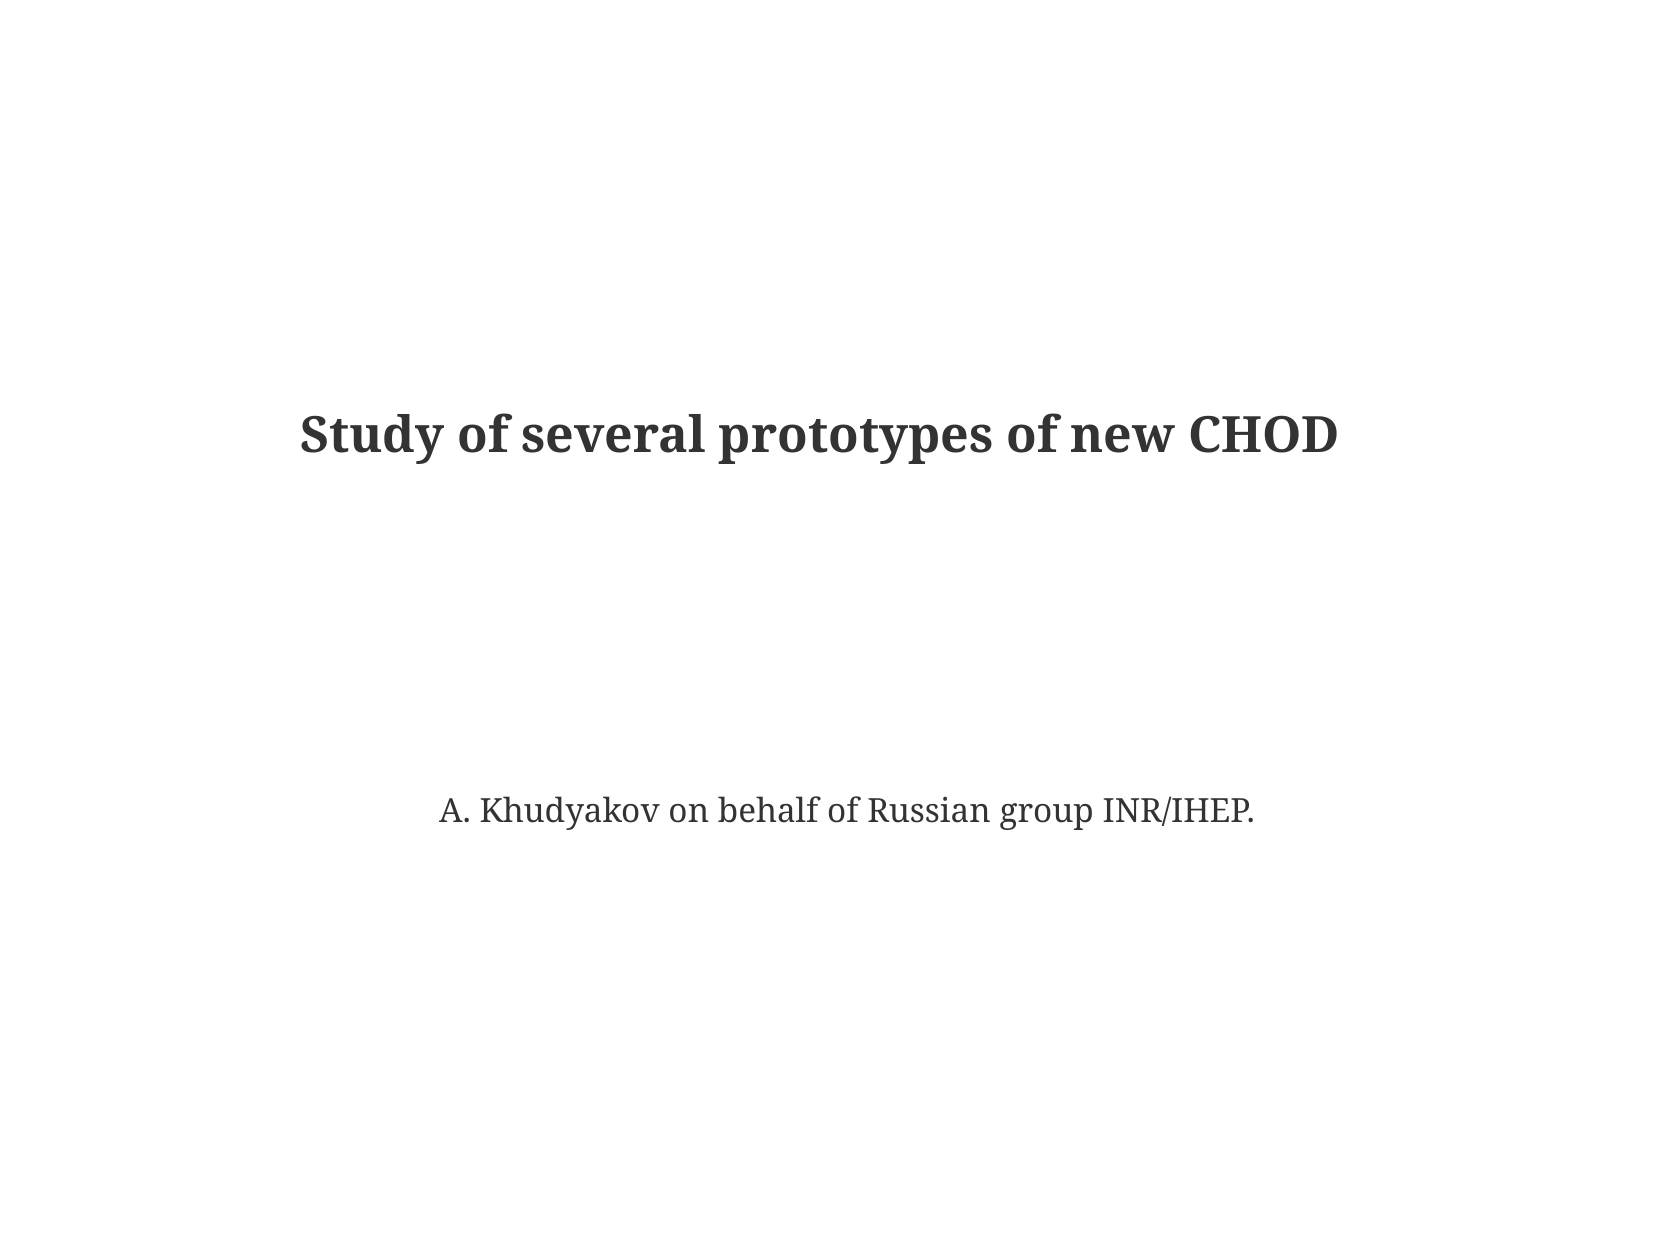

Study of several prototypes of new CHOD
A. Khudyakov on behalf of Russian group INR/IHEP.